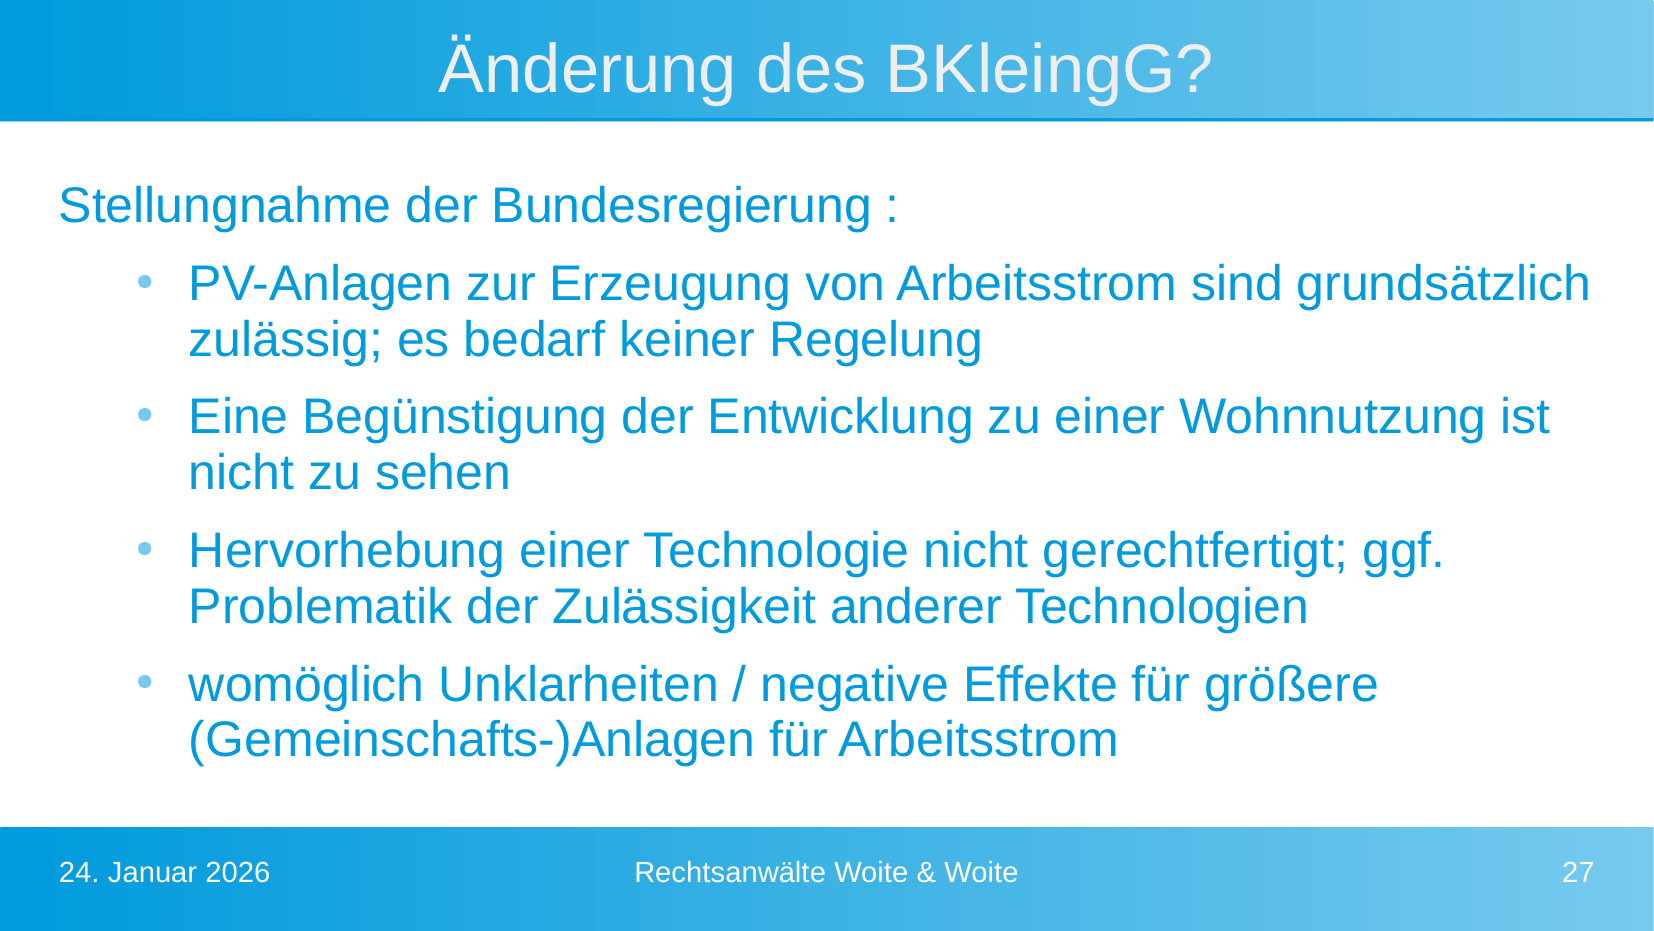

# Änderung des BKleingG?
Stellungnahme der Bundesregierung :
PV-Anlagen zur Erzeugung von Arbeitsstrom sind grundsätzlich zulässig; es bedarf keiner Regelung
Eine Begünstigung der Entwicklung zu einer Wohnnutzung ist nicht zu sehen
Hervorhebung einer Technologie nicht gerechtfertigt; ggf. Problematik der Zulässigkeit anderer Technologien
womöglich Unklarheiten / negative Effekte für größere (Gemeinschafts-)Anlagen für Arbeitsstrom
27